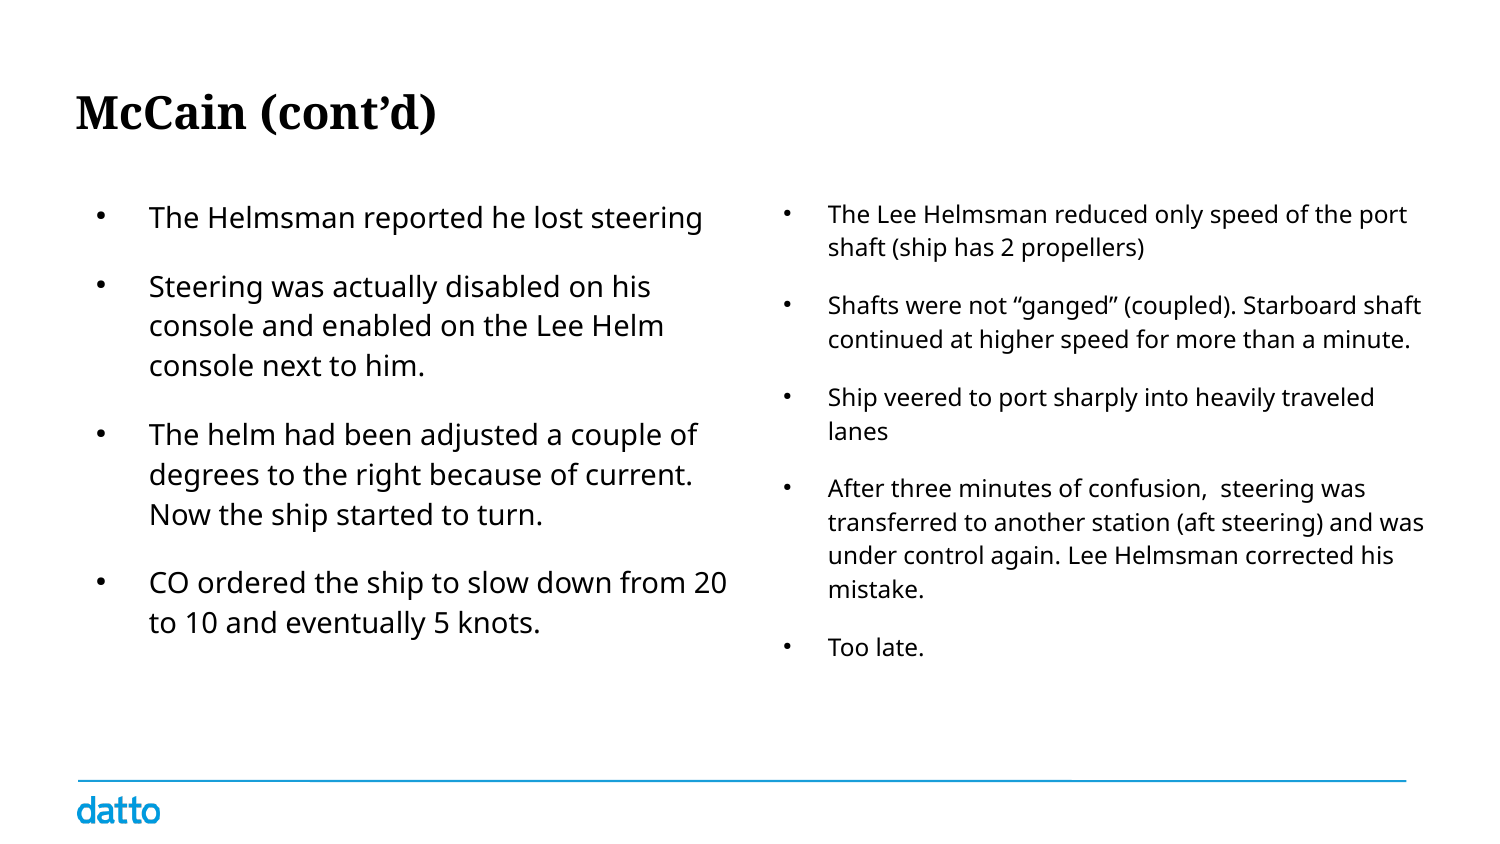

# McCain (cont’d)
The Helmsman reported he lost steering
Steering was actually disabled on his console and enabled on the Lee Helm console next to him.
The helm had been adjusted a couple of degrees to the right because of current. Now the ship started to turn.
CO ordered the ship to slow down from 20 to 10 and eventually 5 knots.
The Lee Helmsman reduced only speed of the port shaft (ship has 2 propellers)
Shafts were not “ganged” (coupled). Starboard shaft continued at higher speed for more than a minute.
Ship veered to port sharply into heavily traveled lanes
After three minutes of confusion, steering was transferred to another station (aft steering) and was under control again. Lee Helmsman corrected his mistake.
Too late.